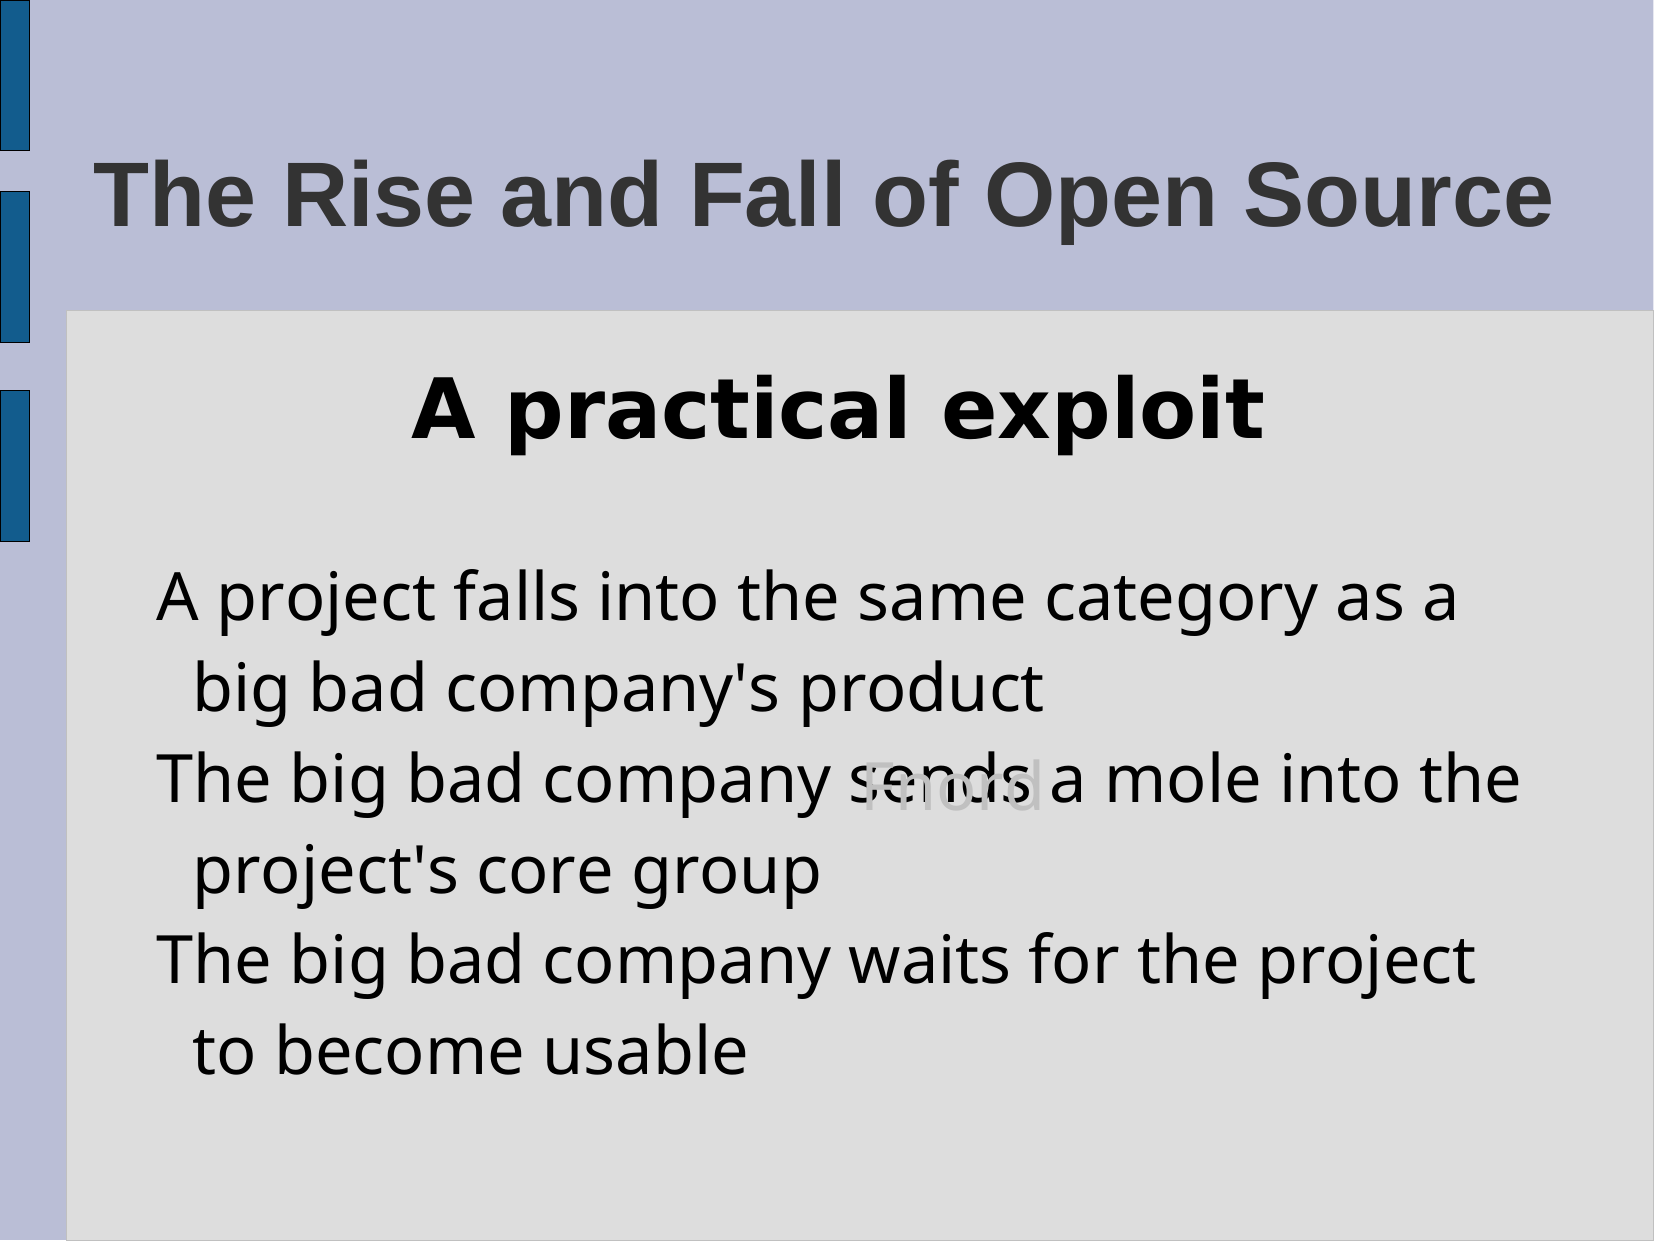

# The Rise and Fall of Open Source
A practical exploit
A project falls into the same category as a big bad company's product
The big bad company sends a mole into the project's core group
The big bad company waits for the project to become usable
Fnord